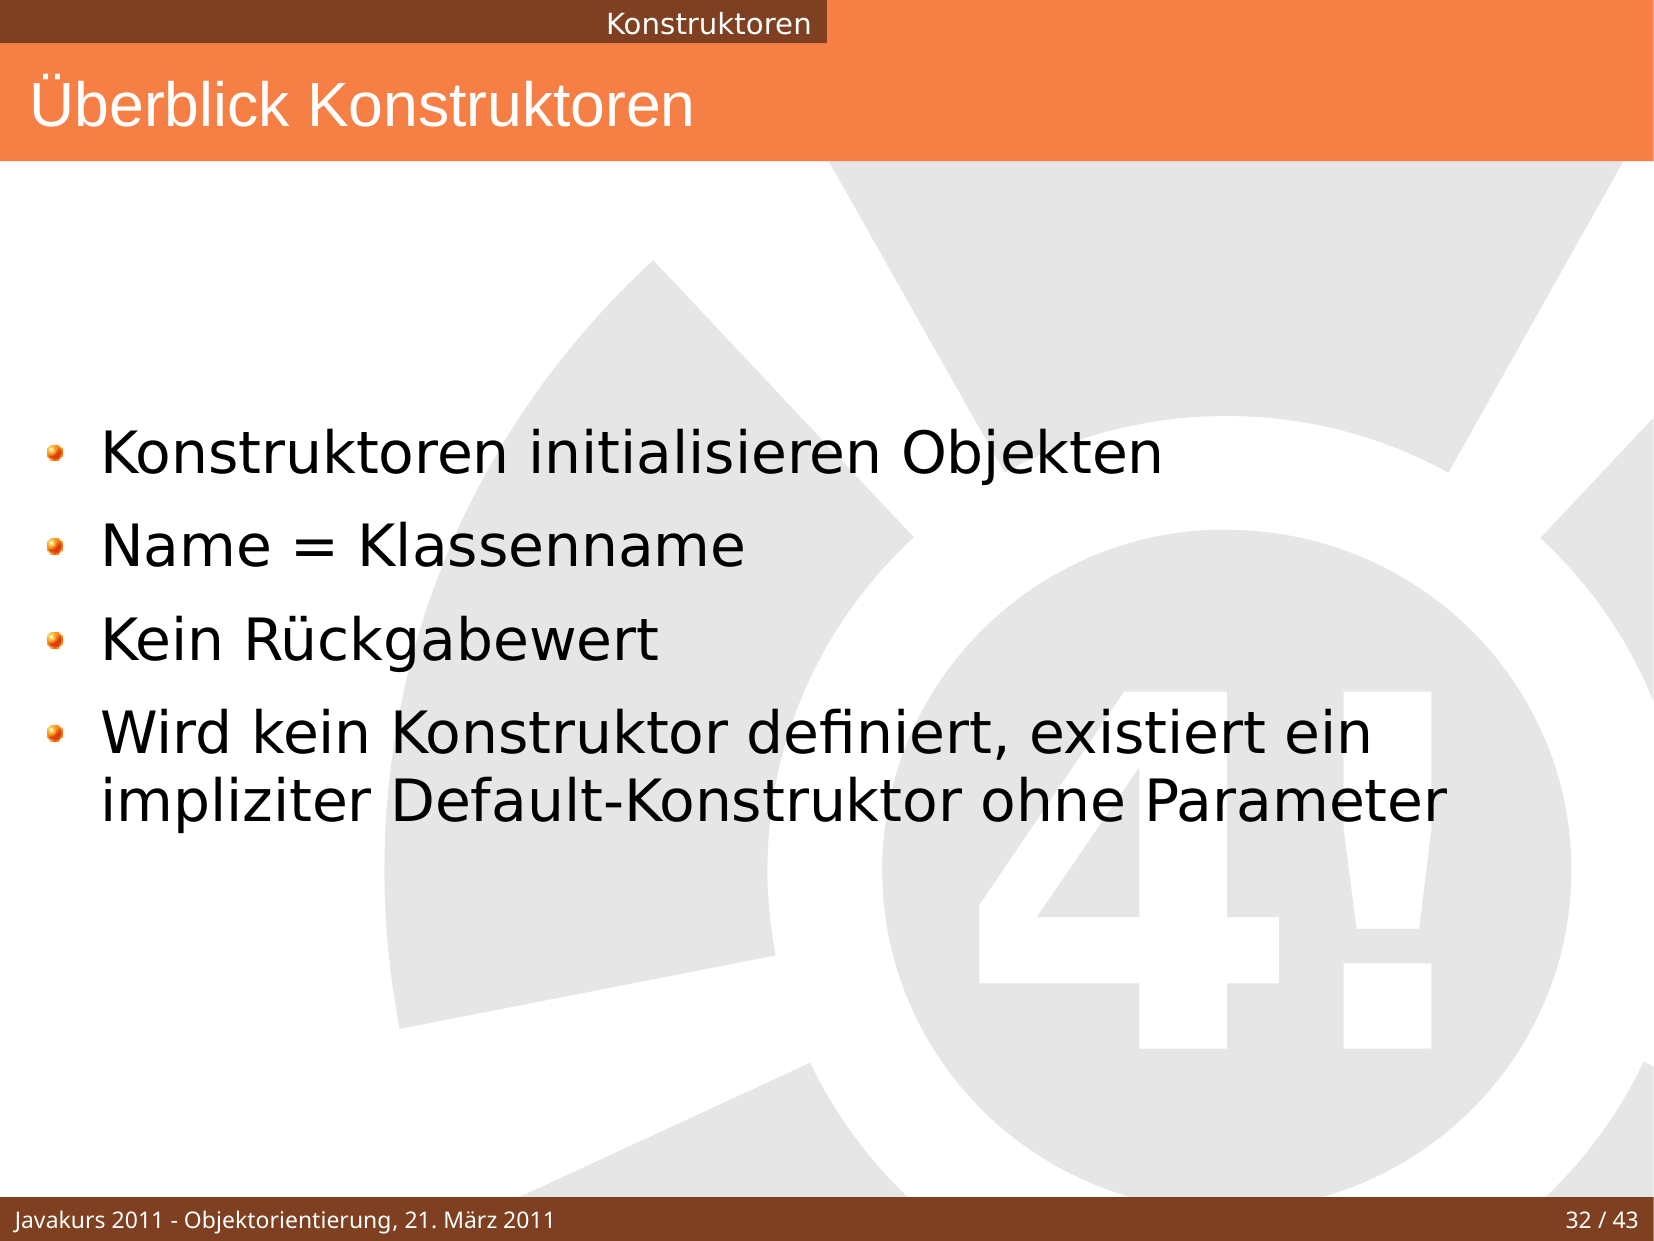

Konstruktoren
# Überblick Konstruktoren
Konstruktoren initialisieren Objekten
Name = Klassenname
Kein Rückgabewert
Wird kein Konstruktor definiert, existiert ein impliziter Default-Konstruktor ohne Parameter